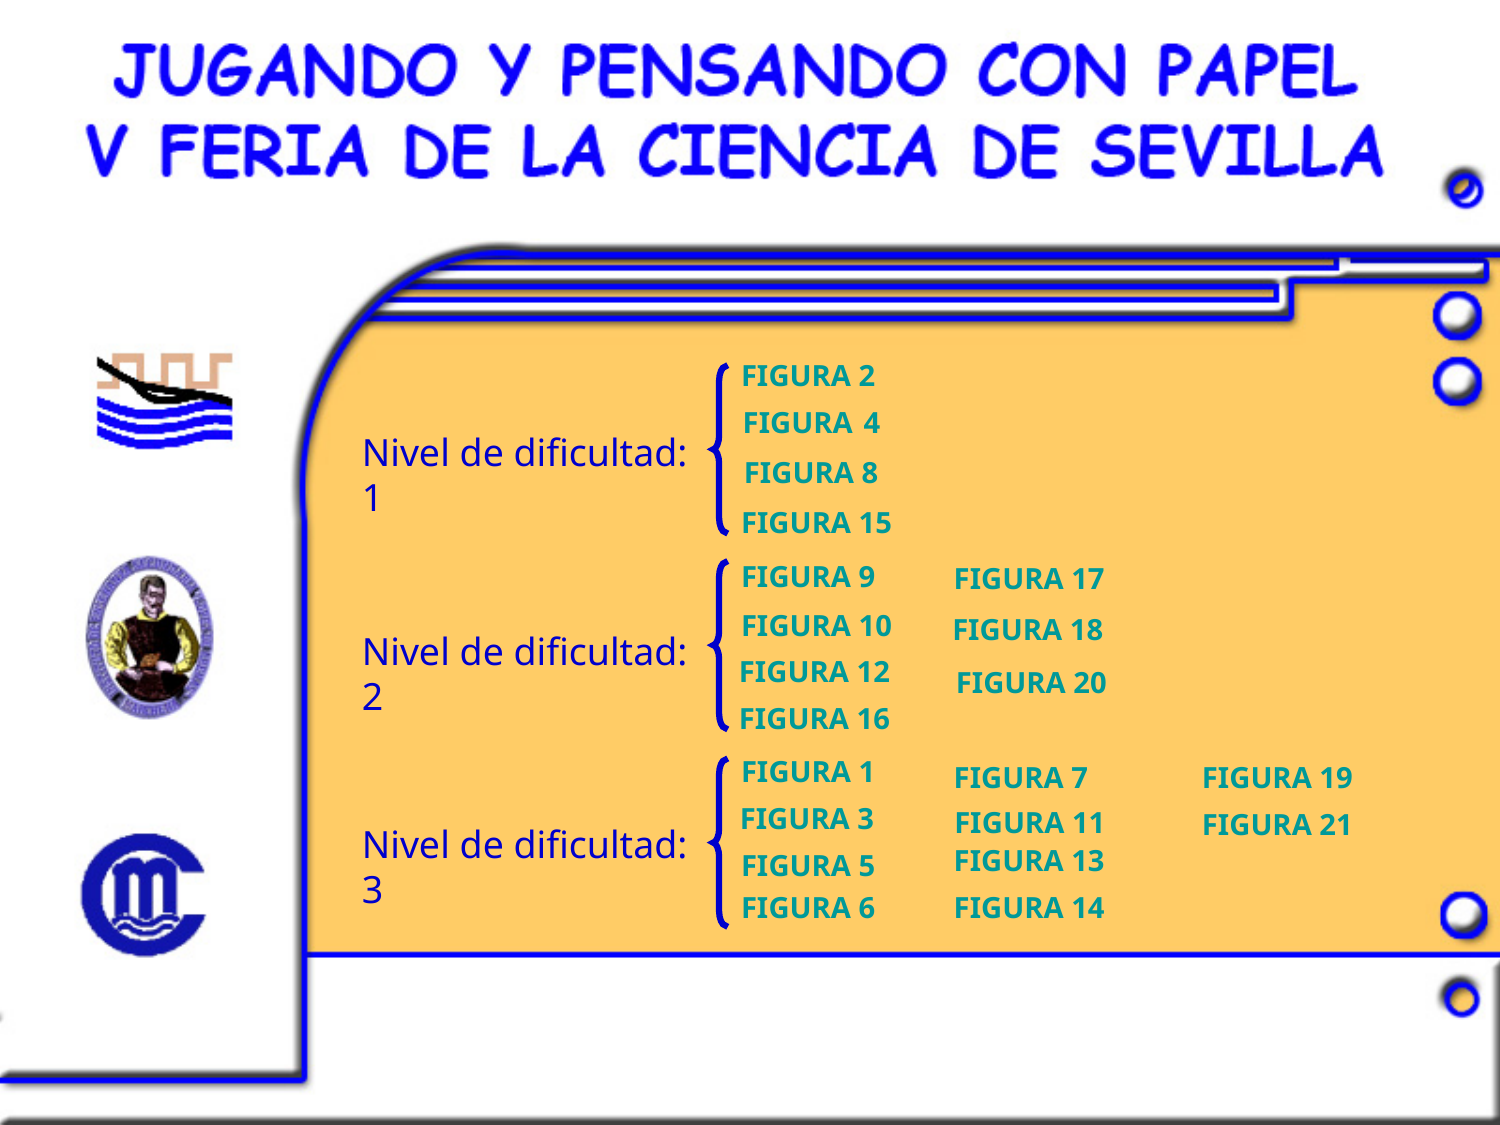

FIGURA 2
FIGURA 4
Nivel de dificultad: 1
FIGURA 8
FIGURA 15
FIGURA 9
FIGURA 17
FIGURA 10
FIGURA 18
Nivel de dificultad: 2
FIGURA 12
FIGURA 20
FIGURA 16
FIGURA 1
FIGURA 7
FIGURA 19
FIGURA 3
FIGURA 11
FIGURA 21
Nivel de dificultad: 3
FIGURA 13
FIGURA 5
FIGURA 6
FIGURA 14